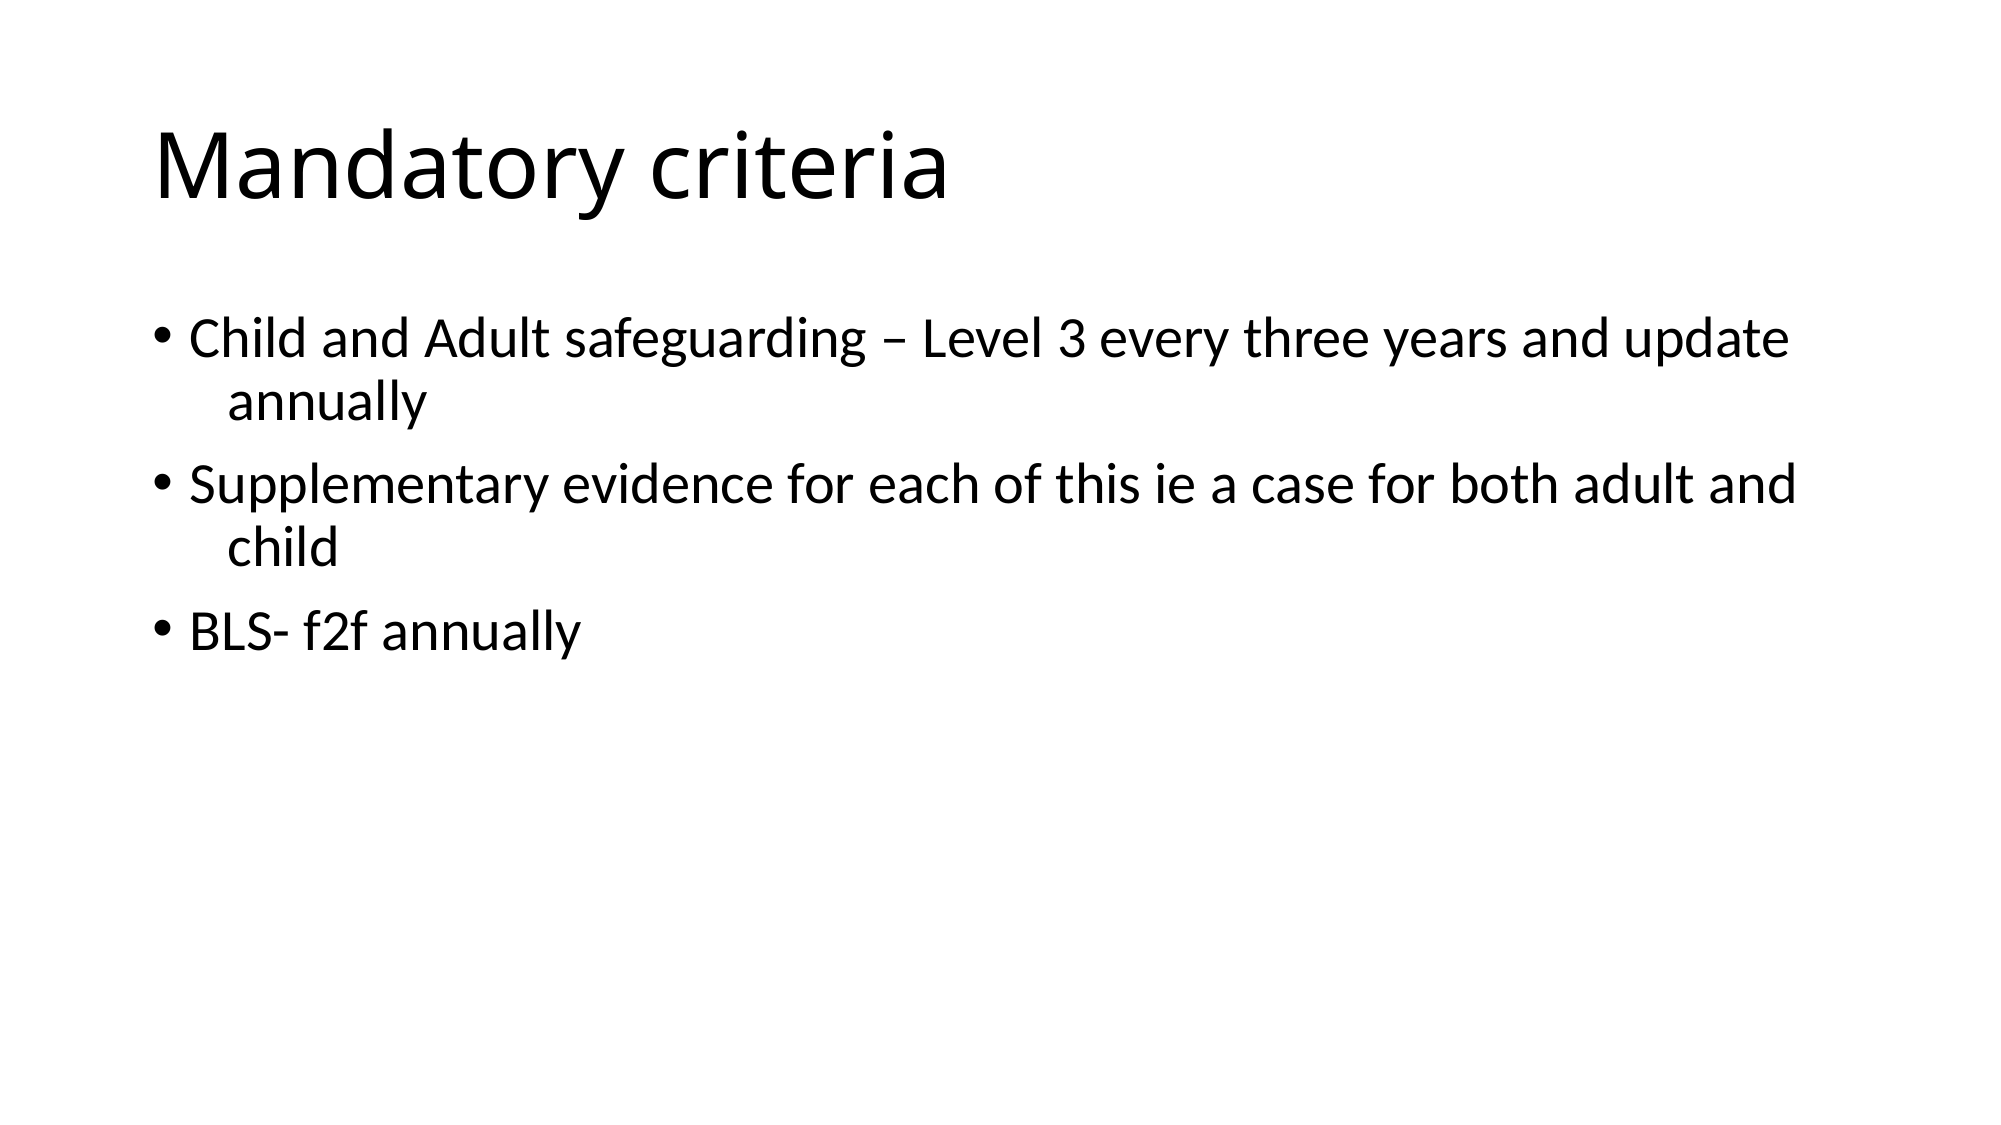

# Mandatory criteria
Child and Adult safeguarding – Level 3 every three years and update annually
Supplementary evidence for each of this ie a case for both adult and child
BLS- f2f annually